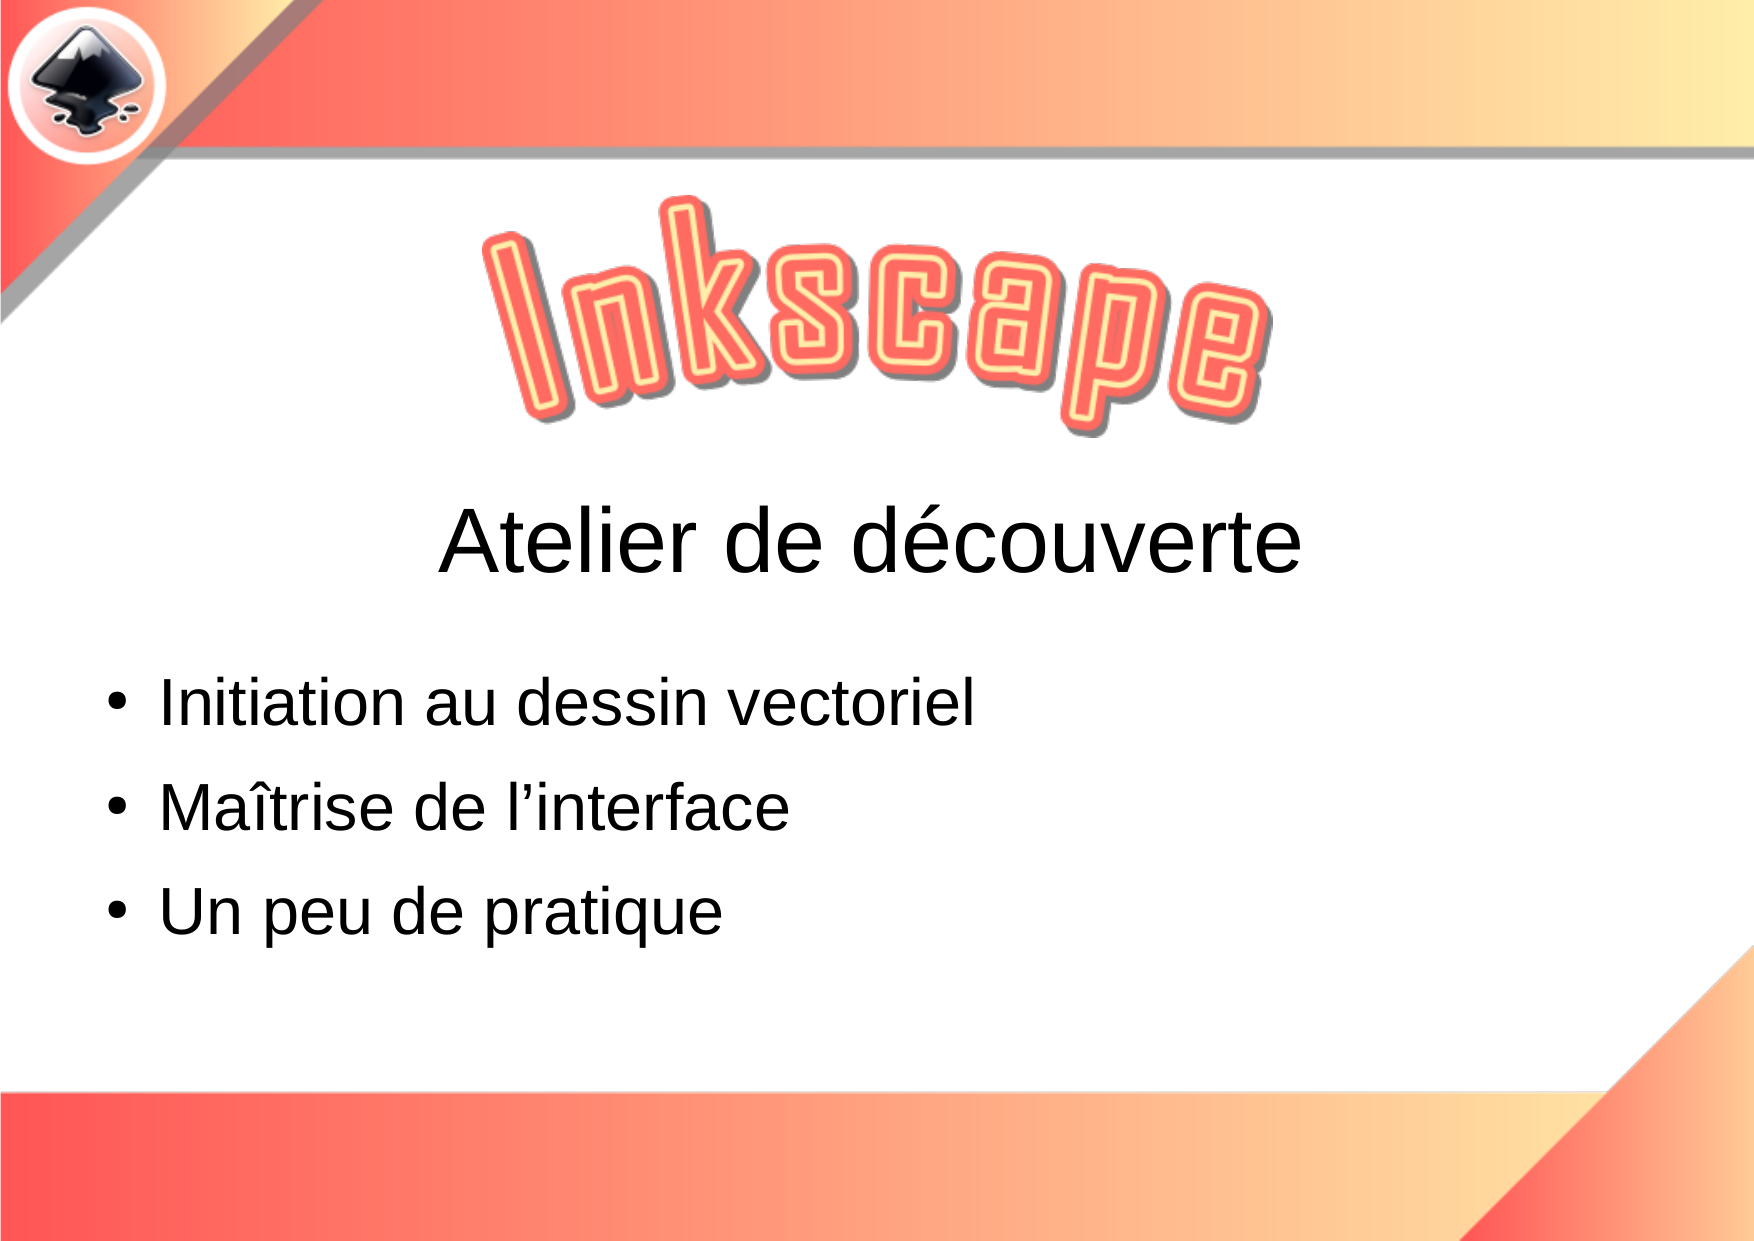

# Atelier de découverte
Initiation au dessin vectoriel
Maîtrise de l’interface
Un peu de pratique